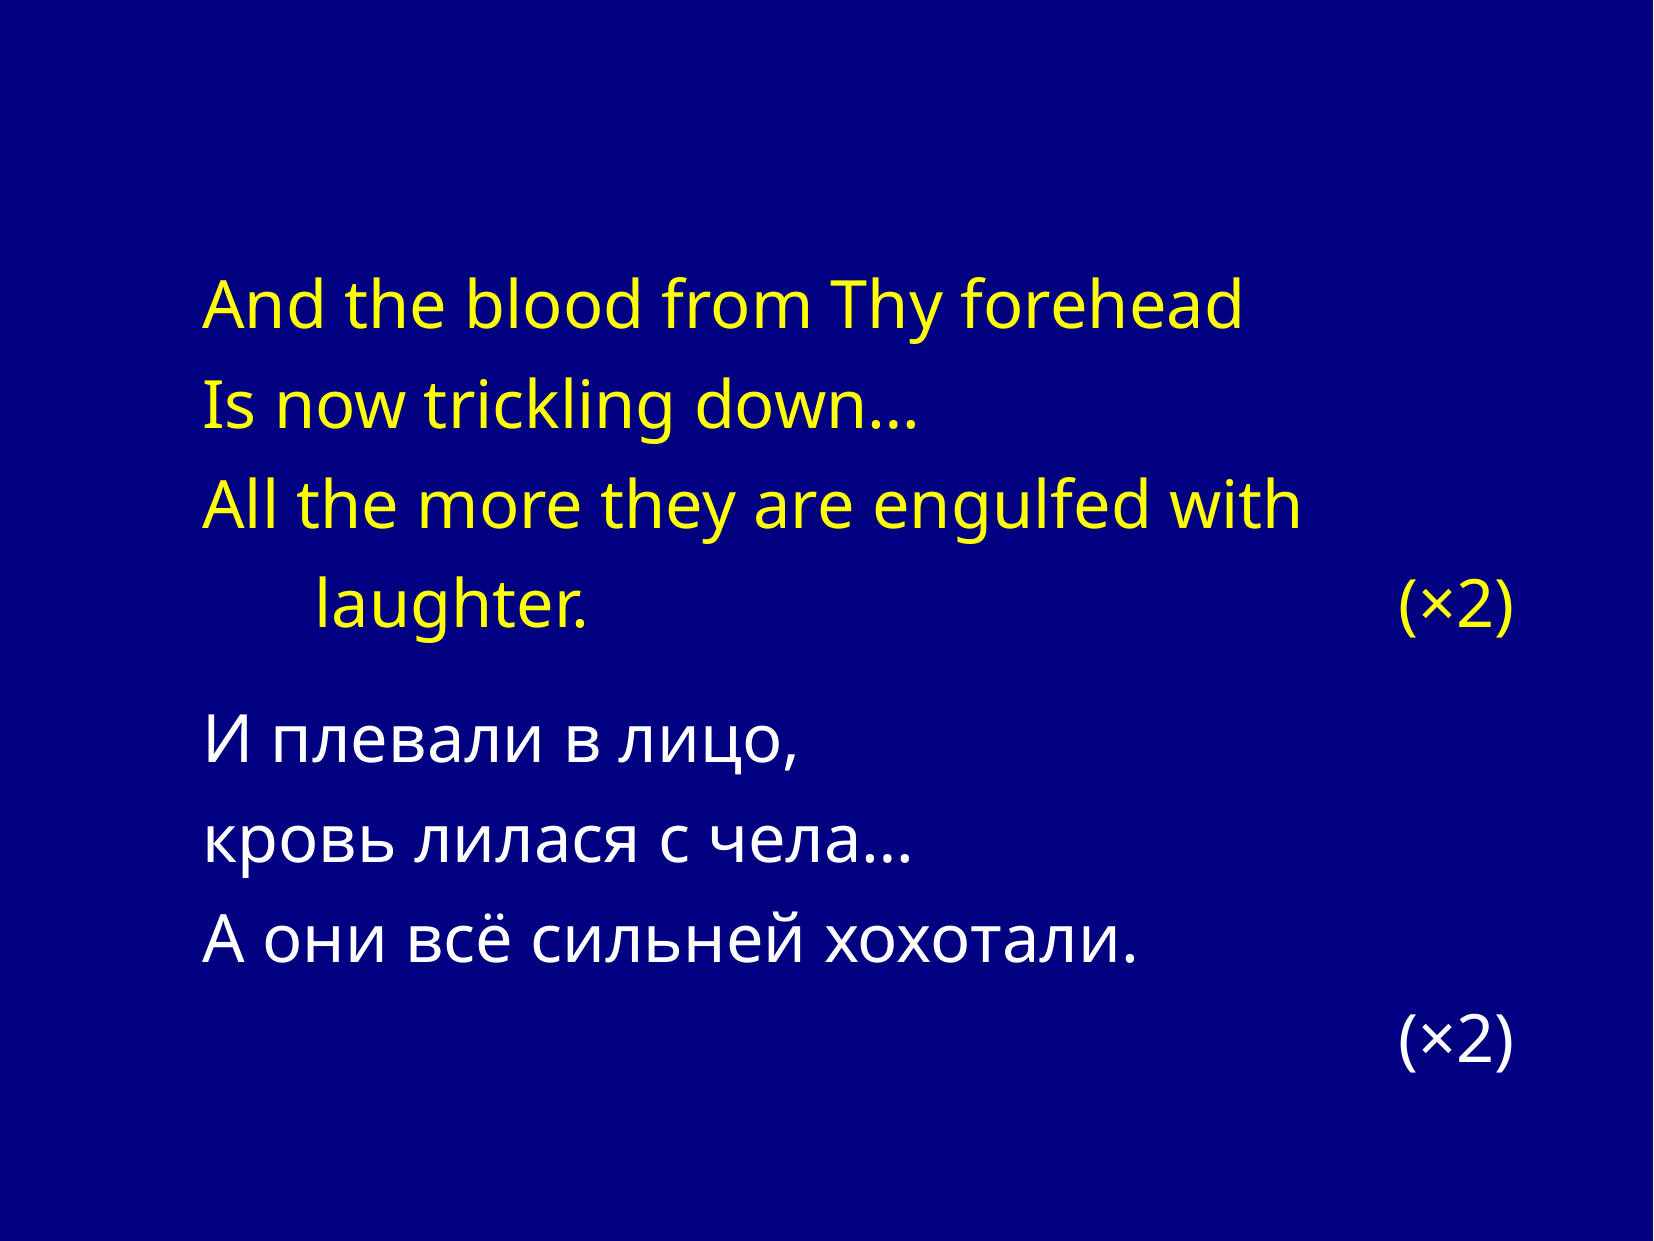

And the blood from Thy forehead
	Is now trickling down…
	All the more they are engulfed with
		laughter.	(×2)
	И плевали в лицо,
	кровь лилася с чела…
	А они всё сильней хохотали.
			(×2)